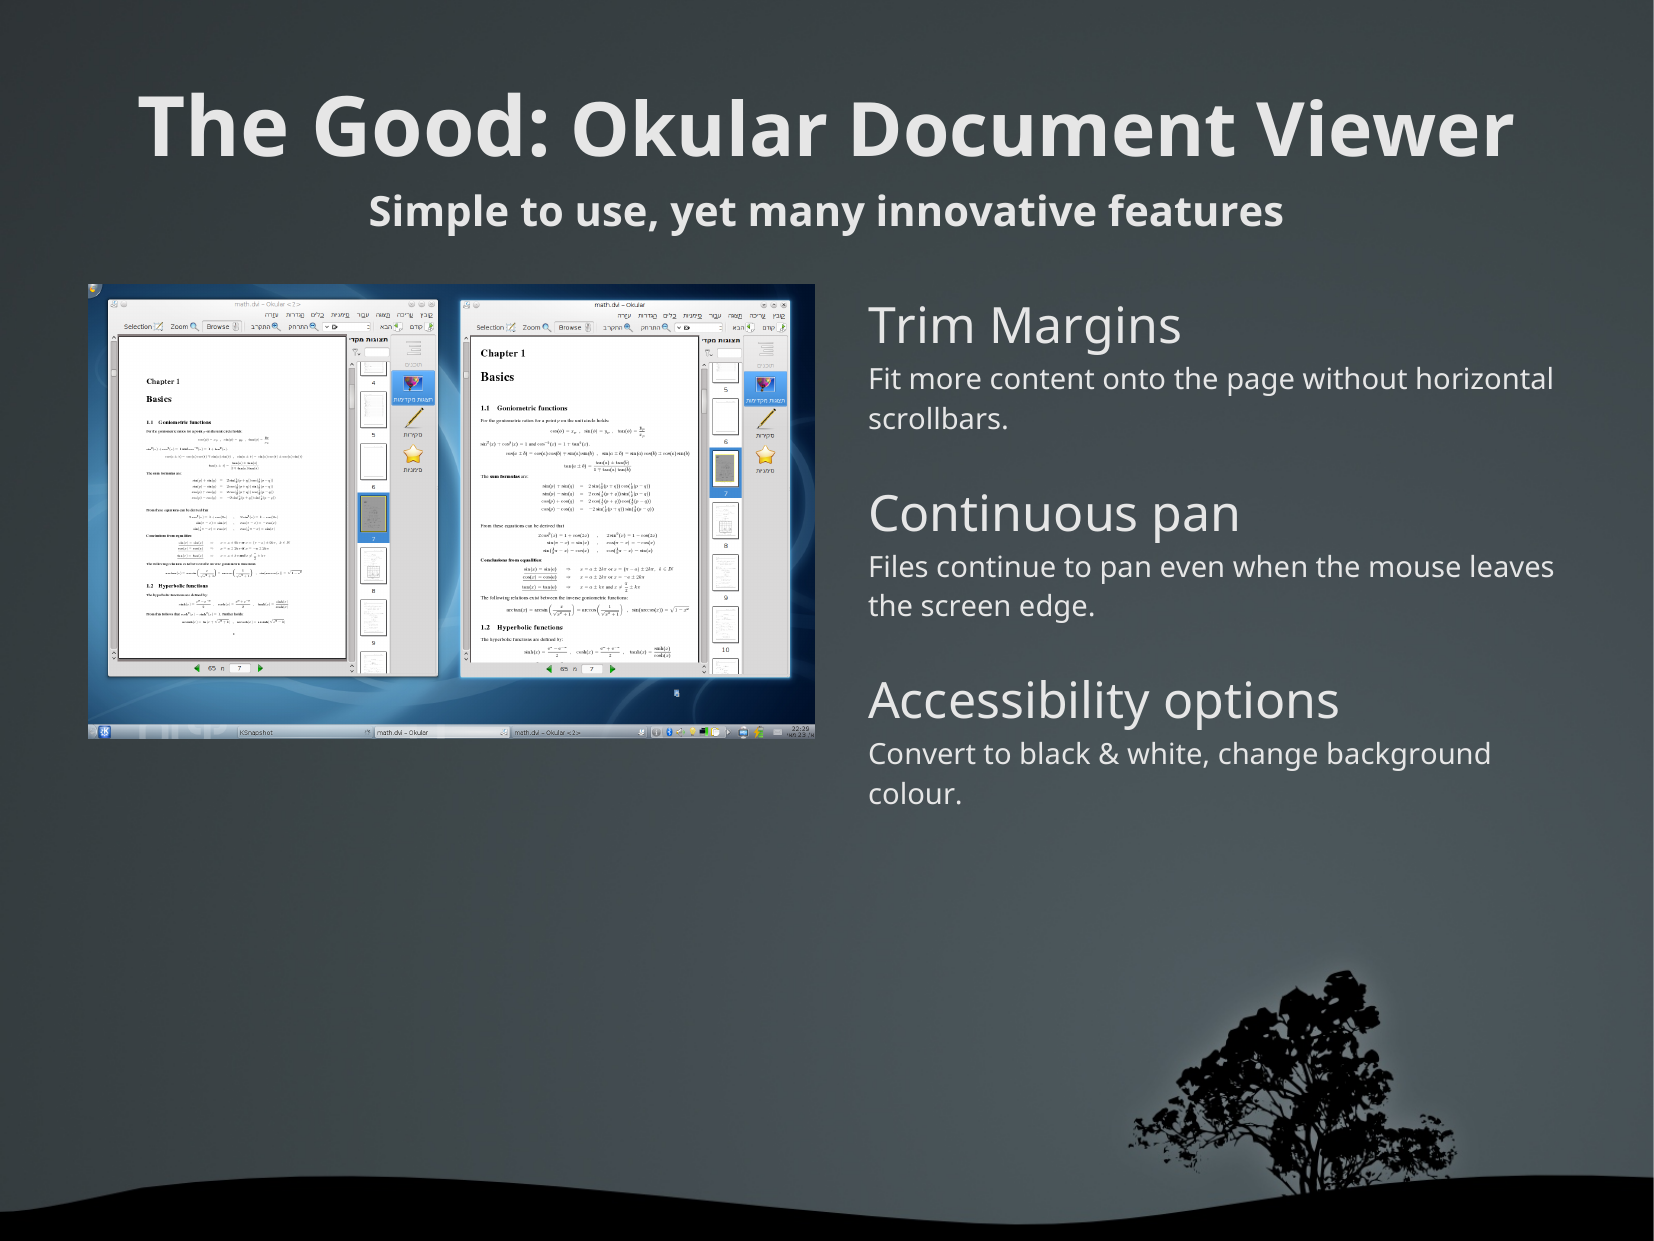

# The Good: Okular Document Viewer Simple to use, yet many innovative features
Trim Margins
Fit more content onto the page without horizontal scrollbars.
Continuous pan
Files continue to pan even when the mouse leaves the screen edge.
Accessibility options
Convert to black & white, change background colour.